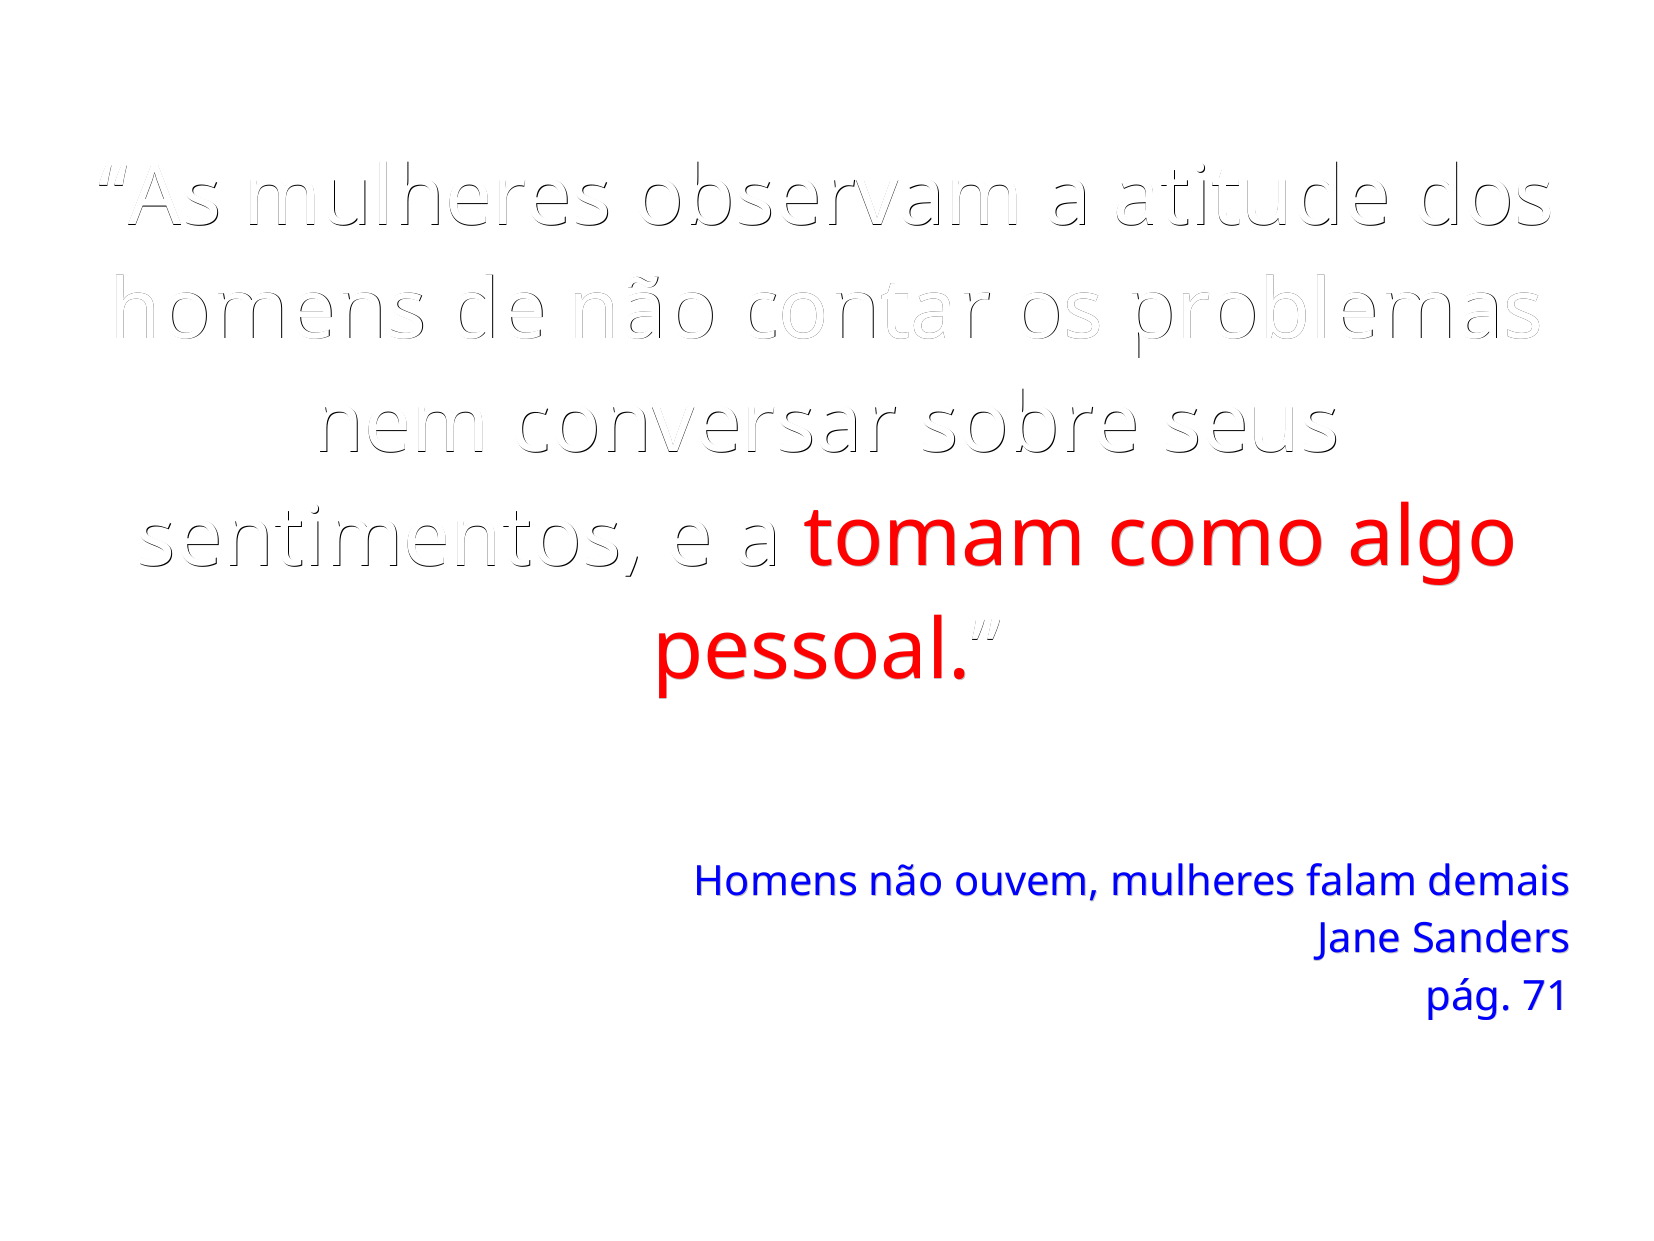

# “As mulheres observam a atitude dos homens de não contar os problemas nem conversar sobre seus sentimentos, e a tomam como algo pessoal.”
Homens não ouvem, mulheres falam demais
Jane Sanders
pág. 71